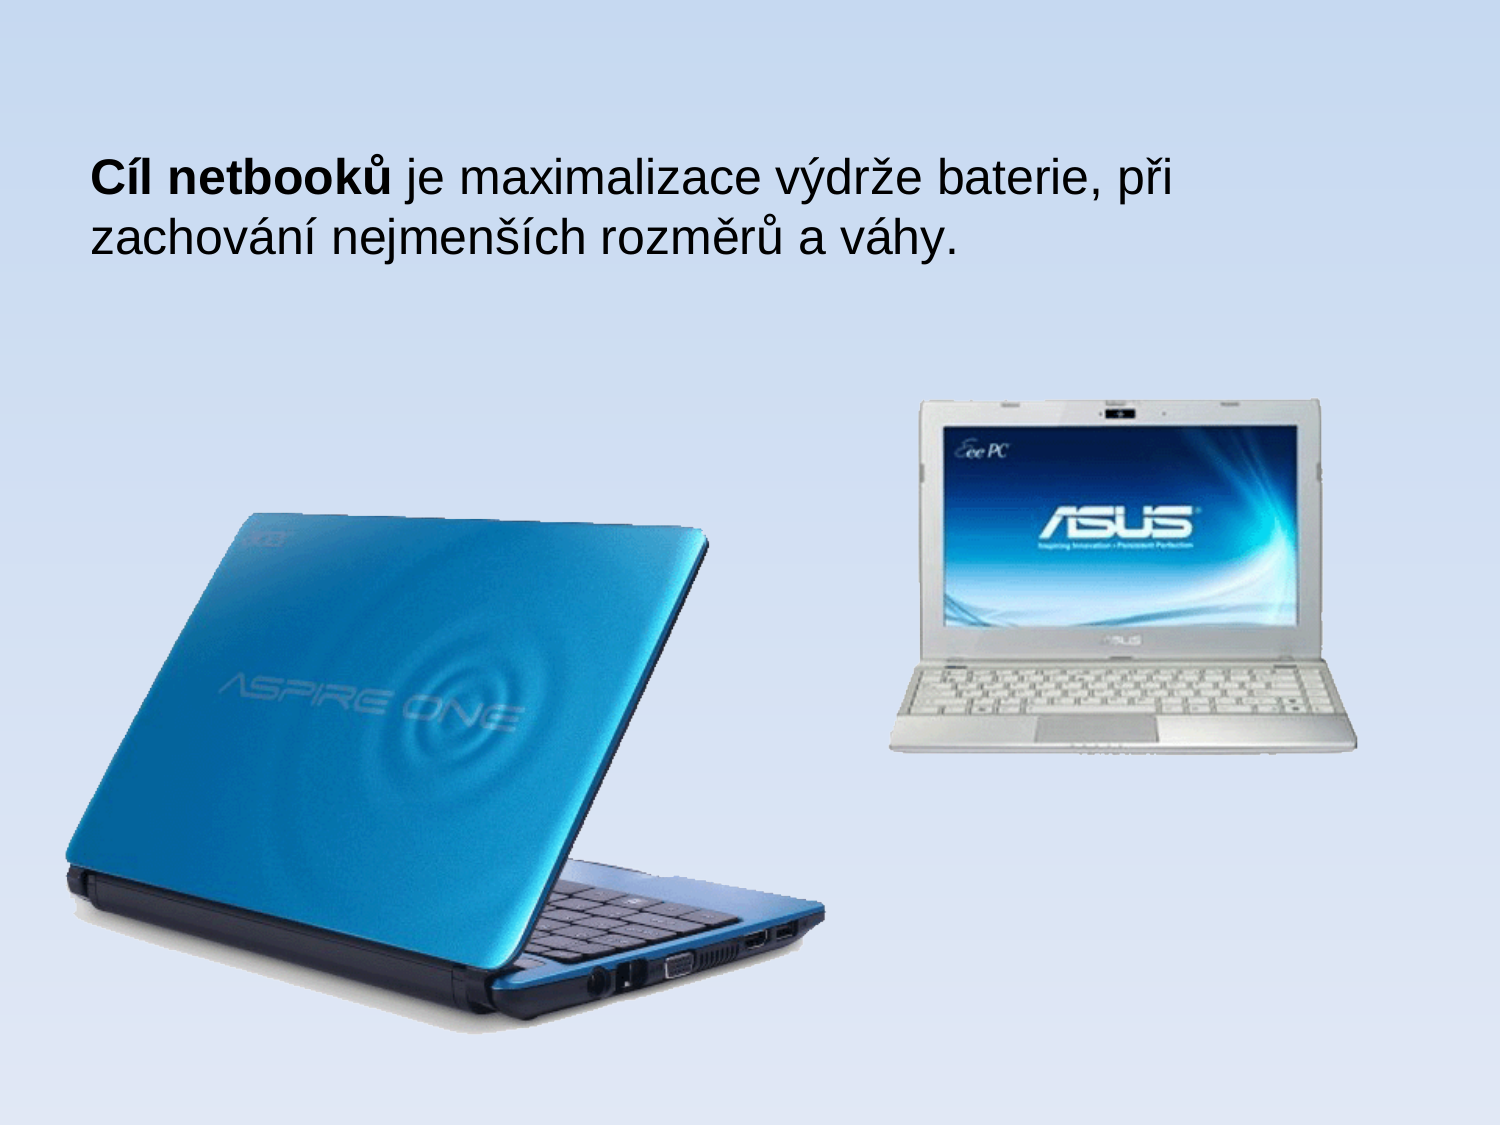

# Cíl netbooků je maximalizace výdrže baterie, při zachování nejmenších rozměrů a váhy.